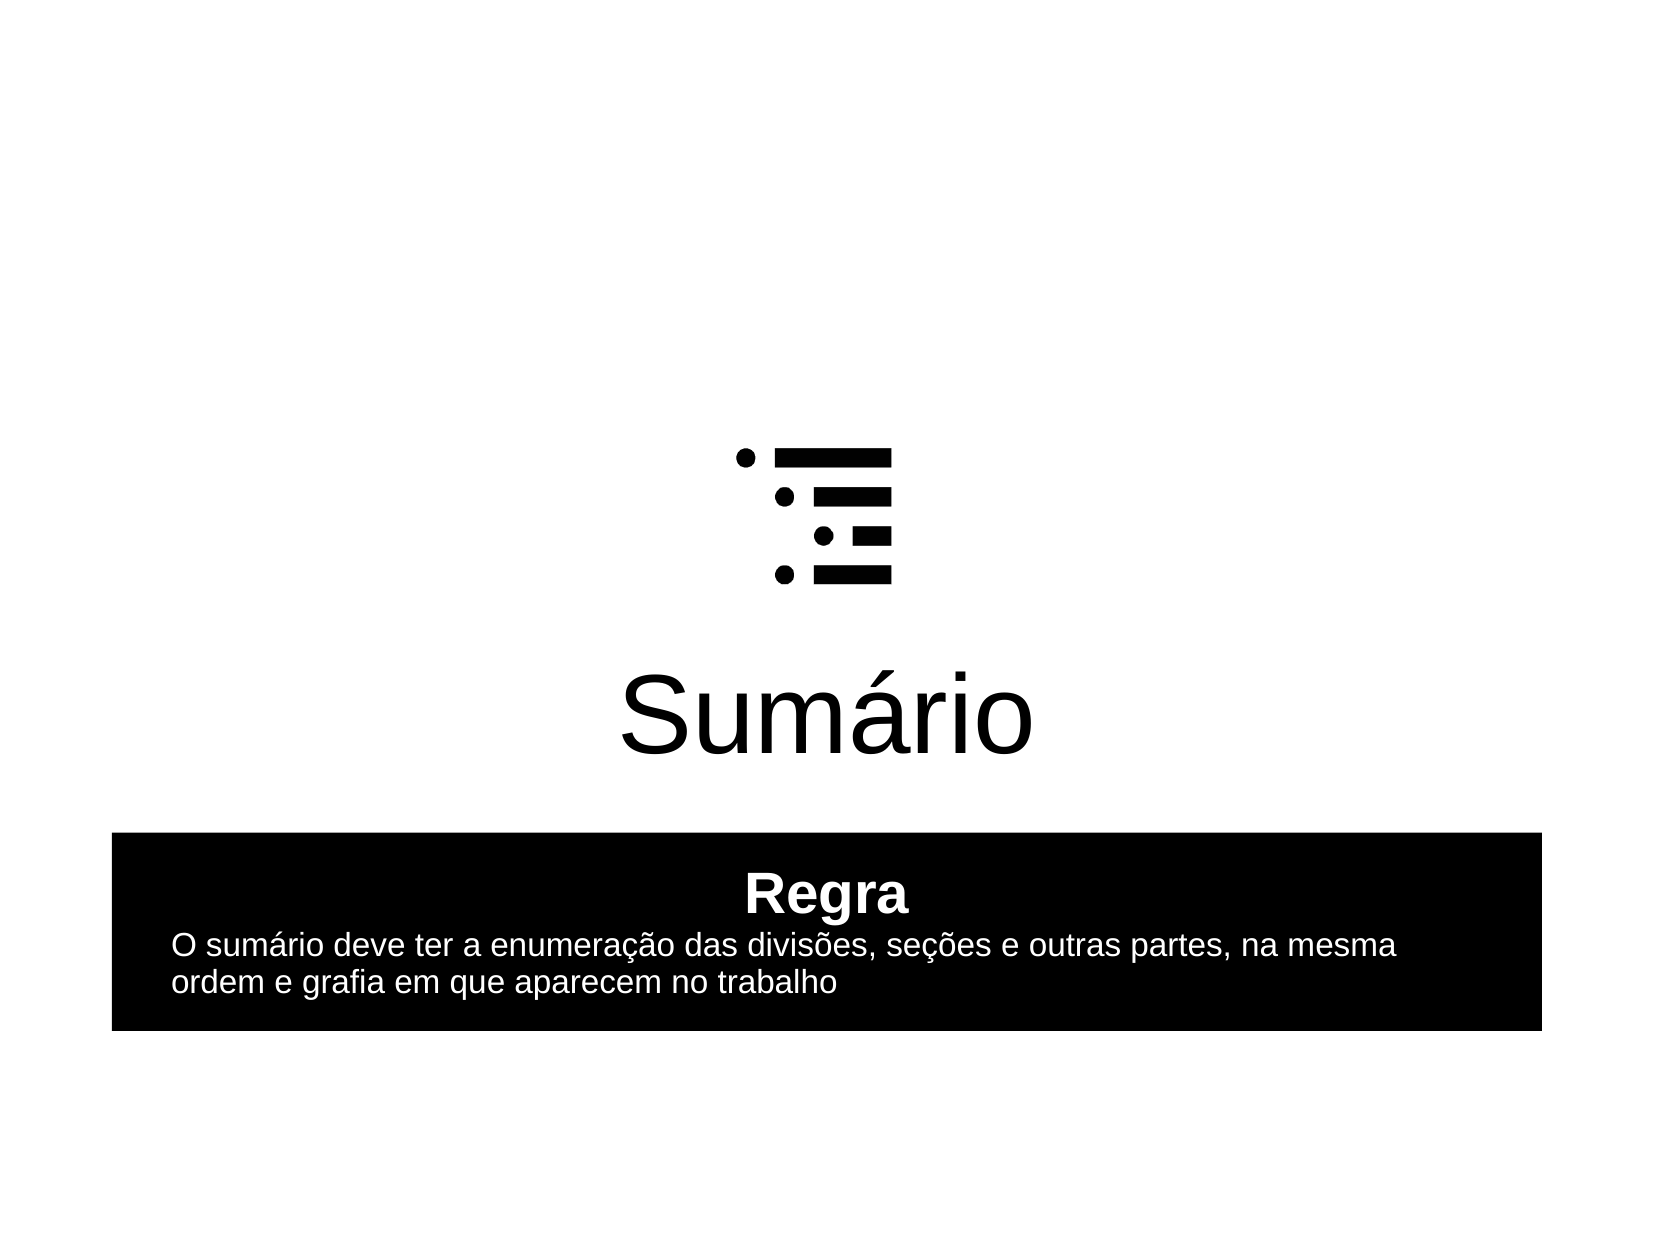

# Sumário
Regra
O sumário deve ter a enumeração das divisões, seções e outras partes, na mesma ordem e grafia em que aparecem no trabalho